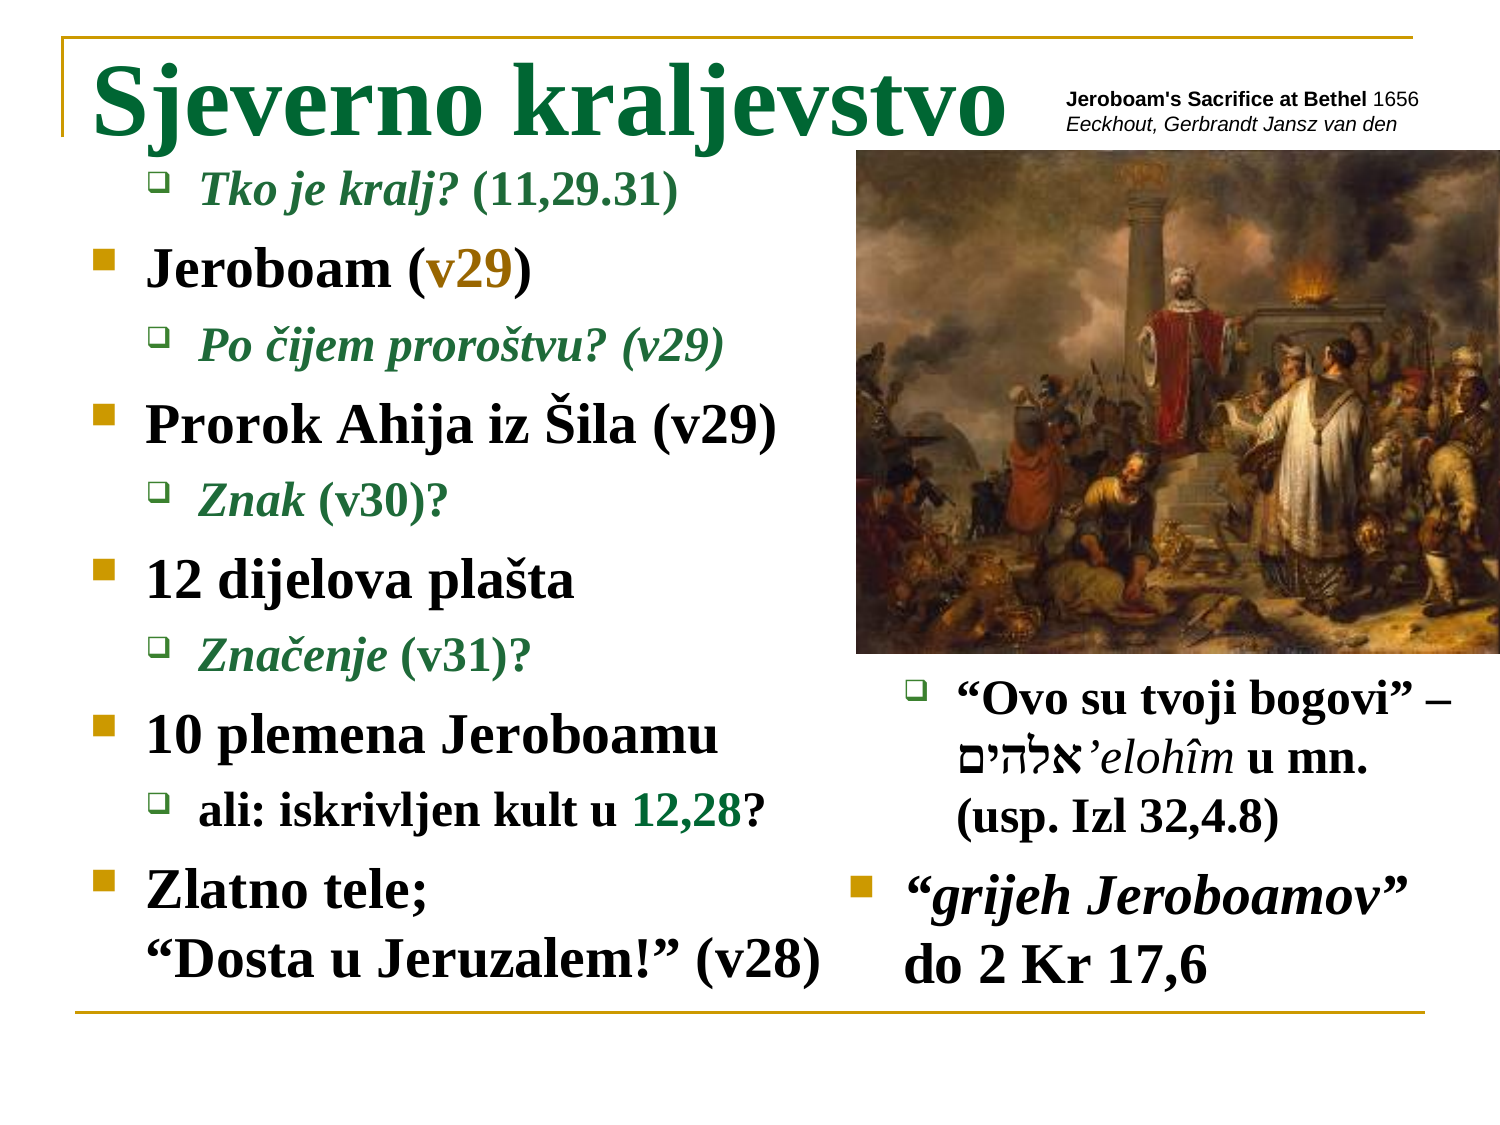

# Sjeverno kraljevstvo
Jeroboam's Sacrifice at Bethel 1656 Eeckhout, Gerbrandt Jansz van den
Tko je kralj? (11,29.31)
Jeroboam (v29)
Po čijem proroštvu? (v29)
Prorok Ahija iz Šila (v29)
Znak (v30)?
12 dijelova plašta
Značenje (v31)?
10 plemena Jeroboamu
ali: iskrivljen kult u 12,28?
Zlatno tele;
“Dosta u Jeruzalem!” (v28)
“Ovo su tvoji bogovi” – אלהים’elohîm u mn.
(usp. Izl 32,4.8)
“grijeh Jeroboamov”
do 2 Kr 17,6